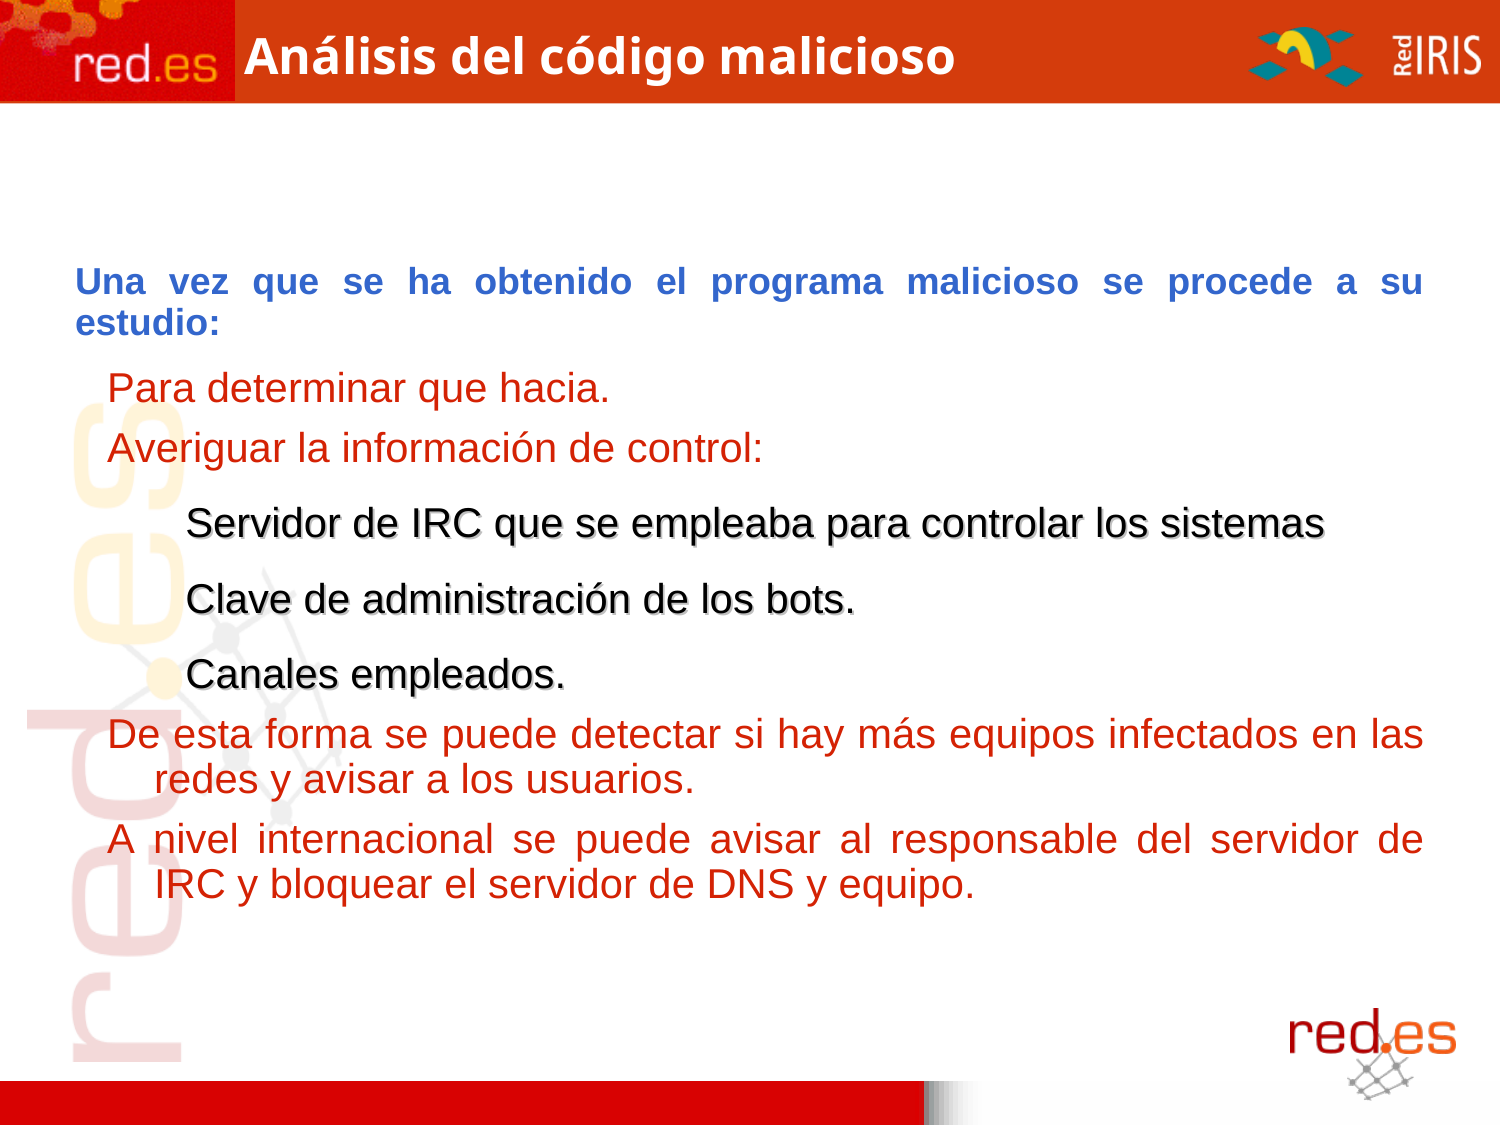

# Análisis del código malicioso
Una vez que se ha obtenido el programa malicioso se procede a su estudio:
Para determinar que hacia.
Averiguar la información de control:
Servidor de IRC que se empleaba para controlar los sistemas
Clave de administración de los bots.
Canales empleados.
De esta forma se puede detectar si hay más equipos infectados en las redes y avisar a los usuarios.
A nivel internacional se puede avisar al responsable del servidor de IRC y bloquear el servidor de DNS y equipo.